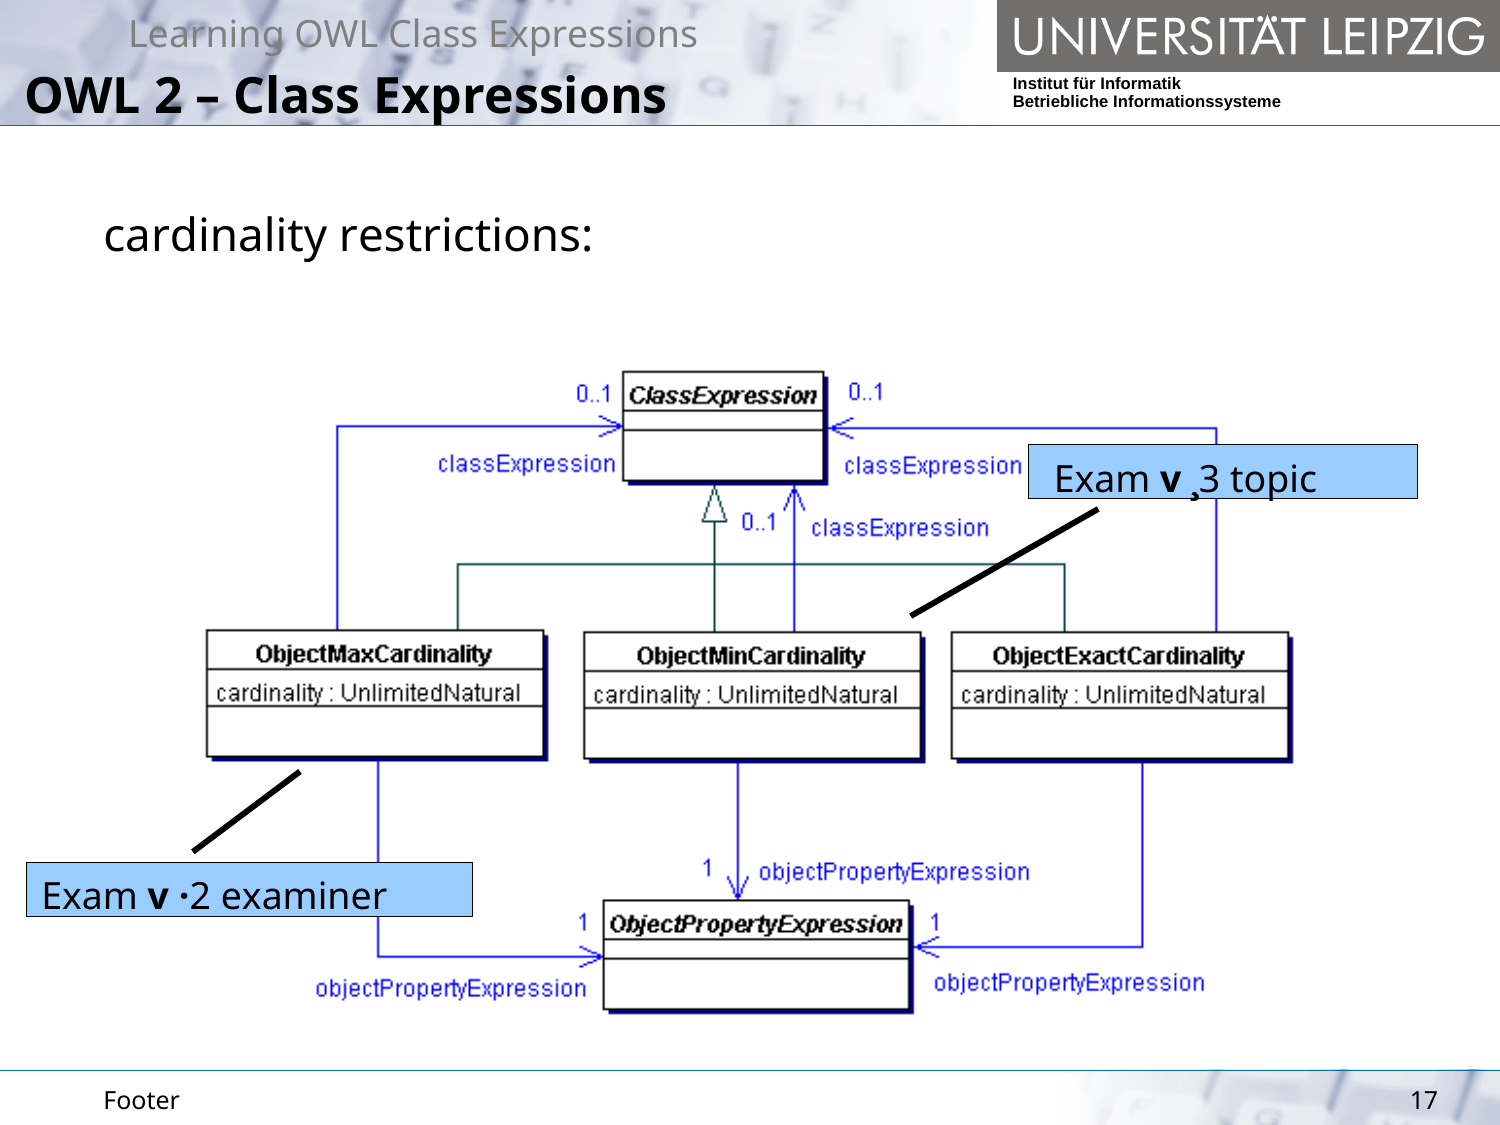

# OWL 2 – Class Expressions
cardinality restrictions:
Exam v ¸3 topic
Exam v ·2 examiner
Footer
17